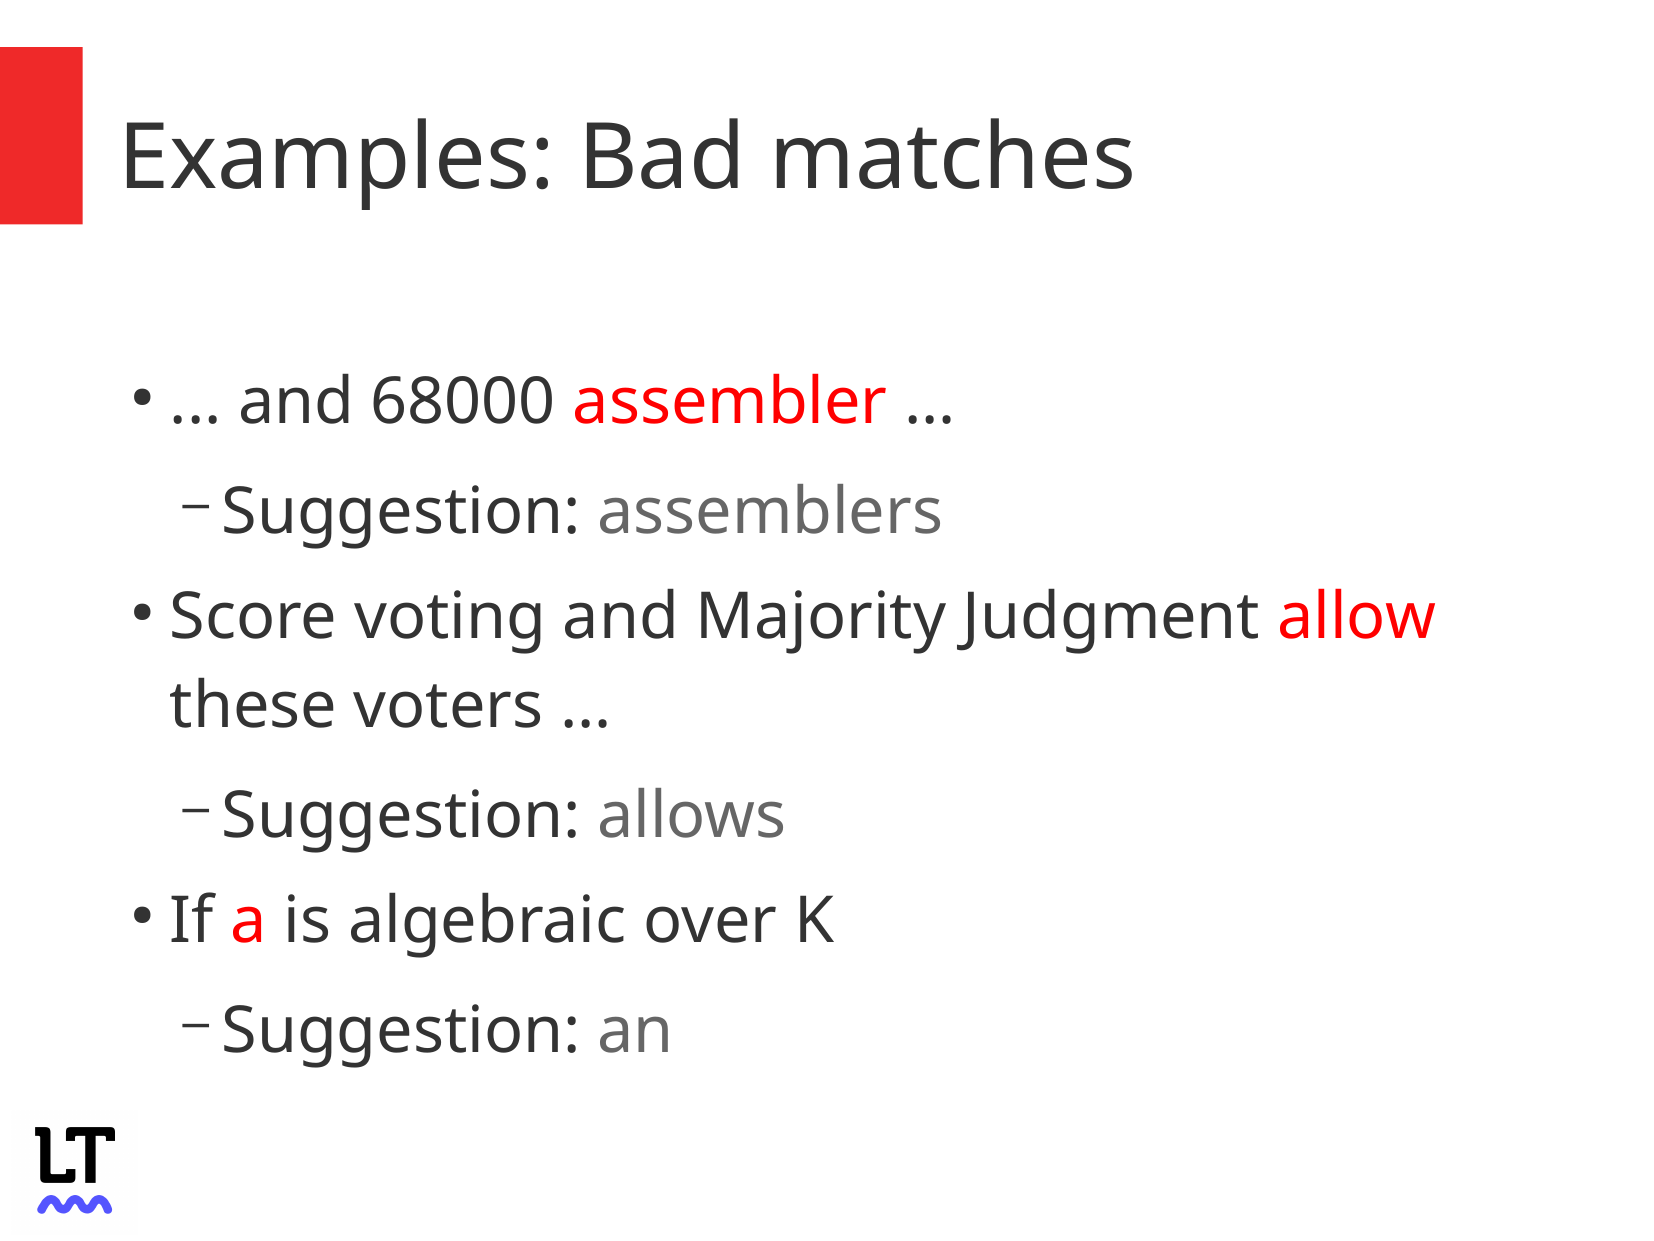

# Examples: Bad matches
... and 68000 assembler …
Suggestion: assemblers
Score voting and Majority Judgment allow these voters …
Suggestion: allows
If a is algebraic over K
Suggestion: an